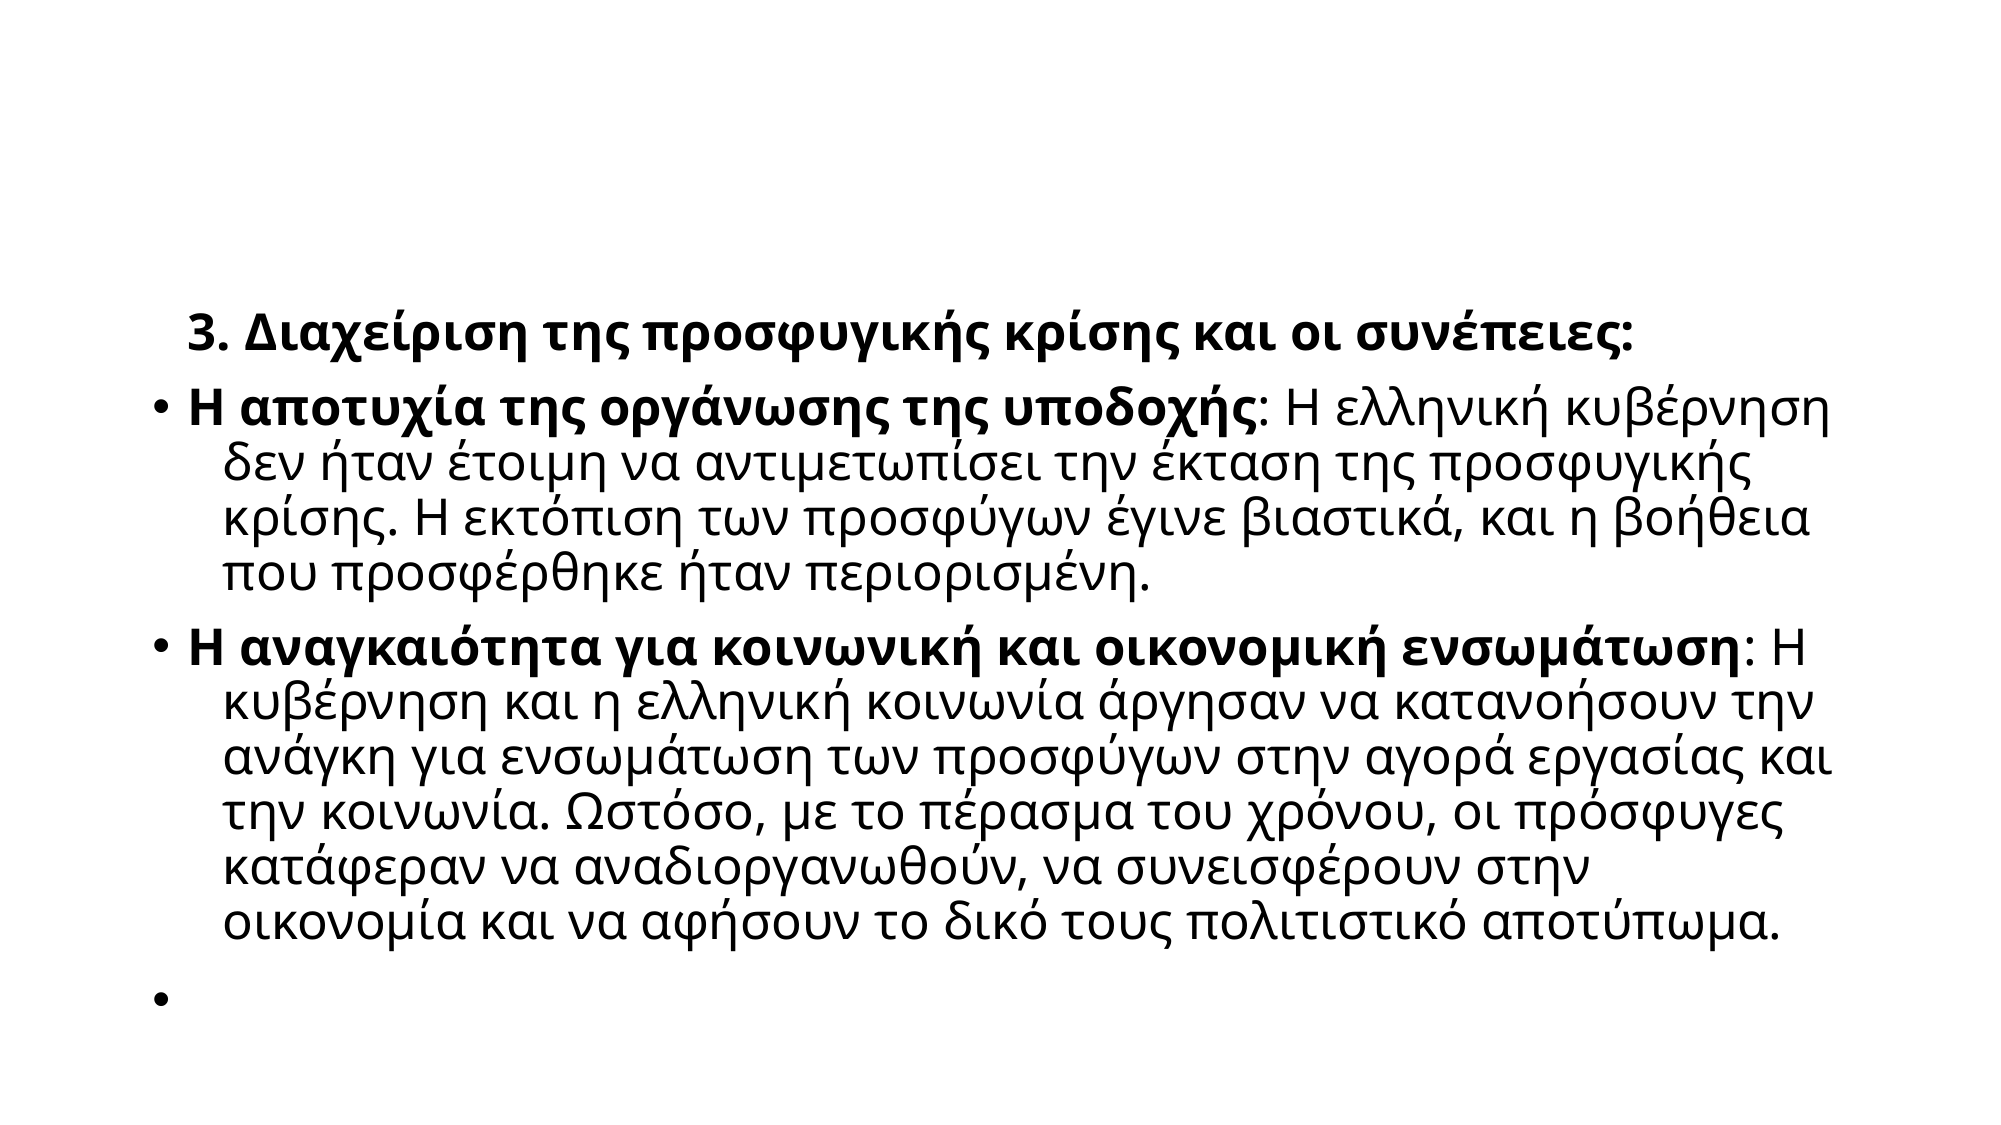

#
3. Διαχείριση της προσφυγικής κρίσης και οι συνέπειες:
Η αποτυχία της οργάνωσης της υποδοχής: Η ελληνική κυβέρνηση δεν ήταν έτοιμη να αντιμετωπίσει την έκταση της προσφυγικής κρίσης. Η εκτόπιση των προσφύγων έγινε βιαστικά, και η βοήθεια που προσφέρθηκε ήταν περιορισμένη.
Η αναγκαιότητα για κοινωνική και οικονομική ενσωμάτωση: Η κυβέρνηση και η ελληνική κοινωνία άργησαν να κατανοήσουν την ανάγκη για ενσωμάτωση των προσφύγων στην αγορά εργασίας και την κοινωνία. Ωστόσο, με το πέρασμα του χρόνου, οι πρόσφυγες κατάφεραν να αναδιοργανωθούν, να συνεισφέρουν στην οικονομία και να αφήσουν το δικό τους πολιτιστικό αποτύπωμα.